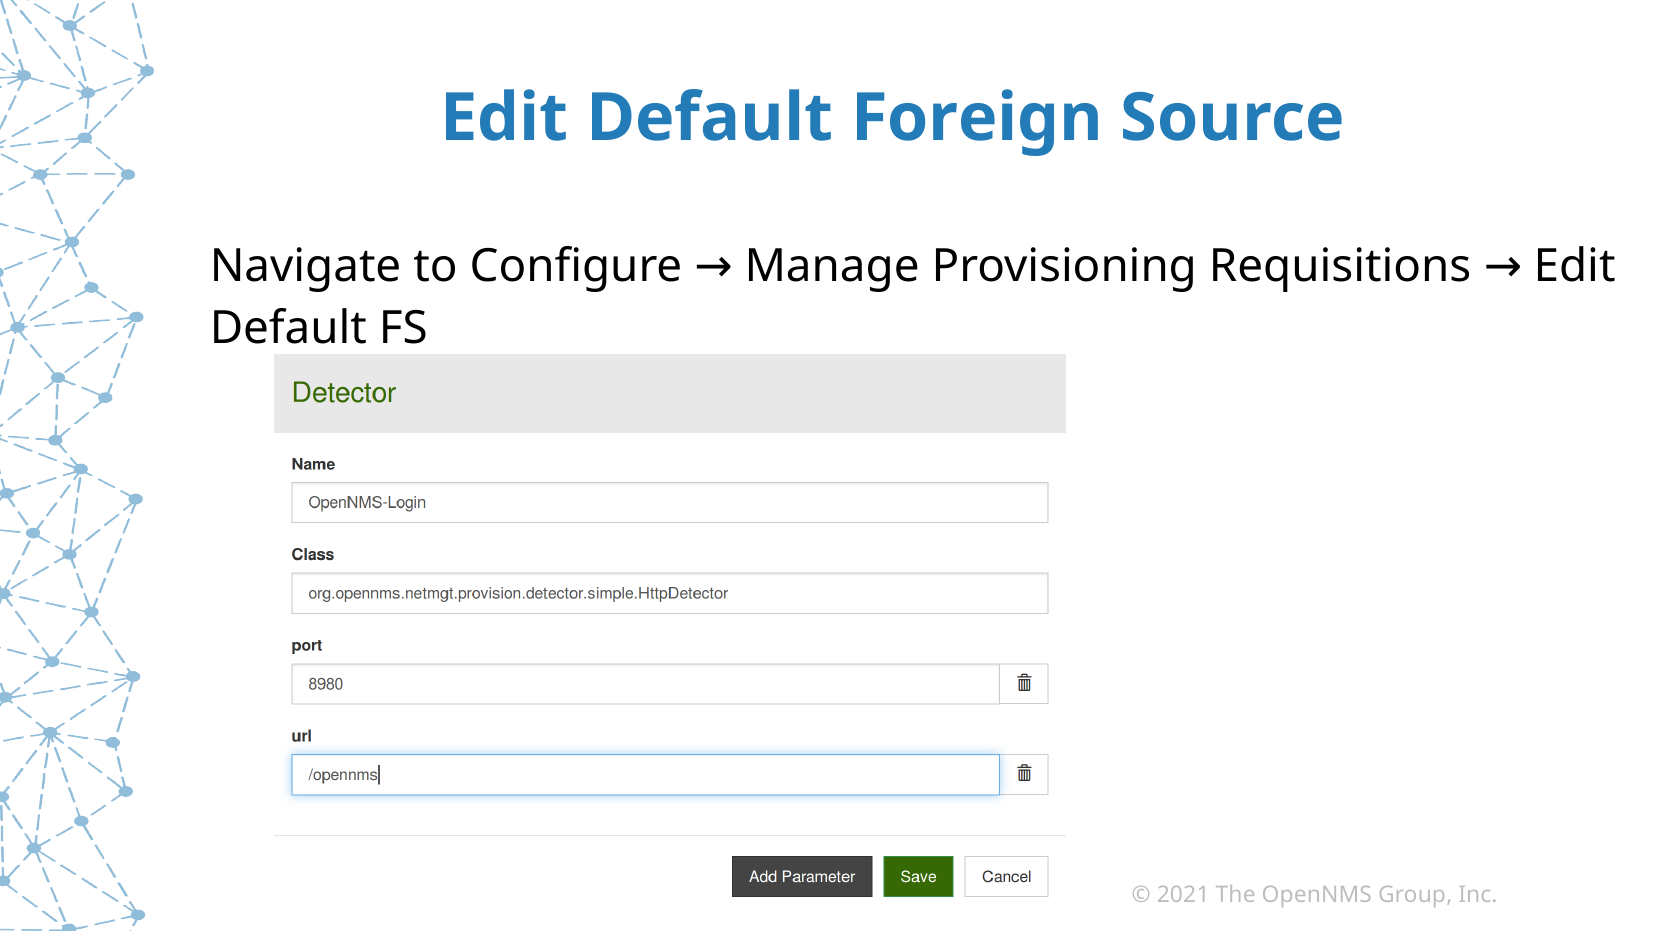

# Edit Default Foreign Source
Navigate to Configure → Manage Provisioning Requisitions → Edit Default FS